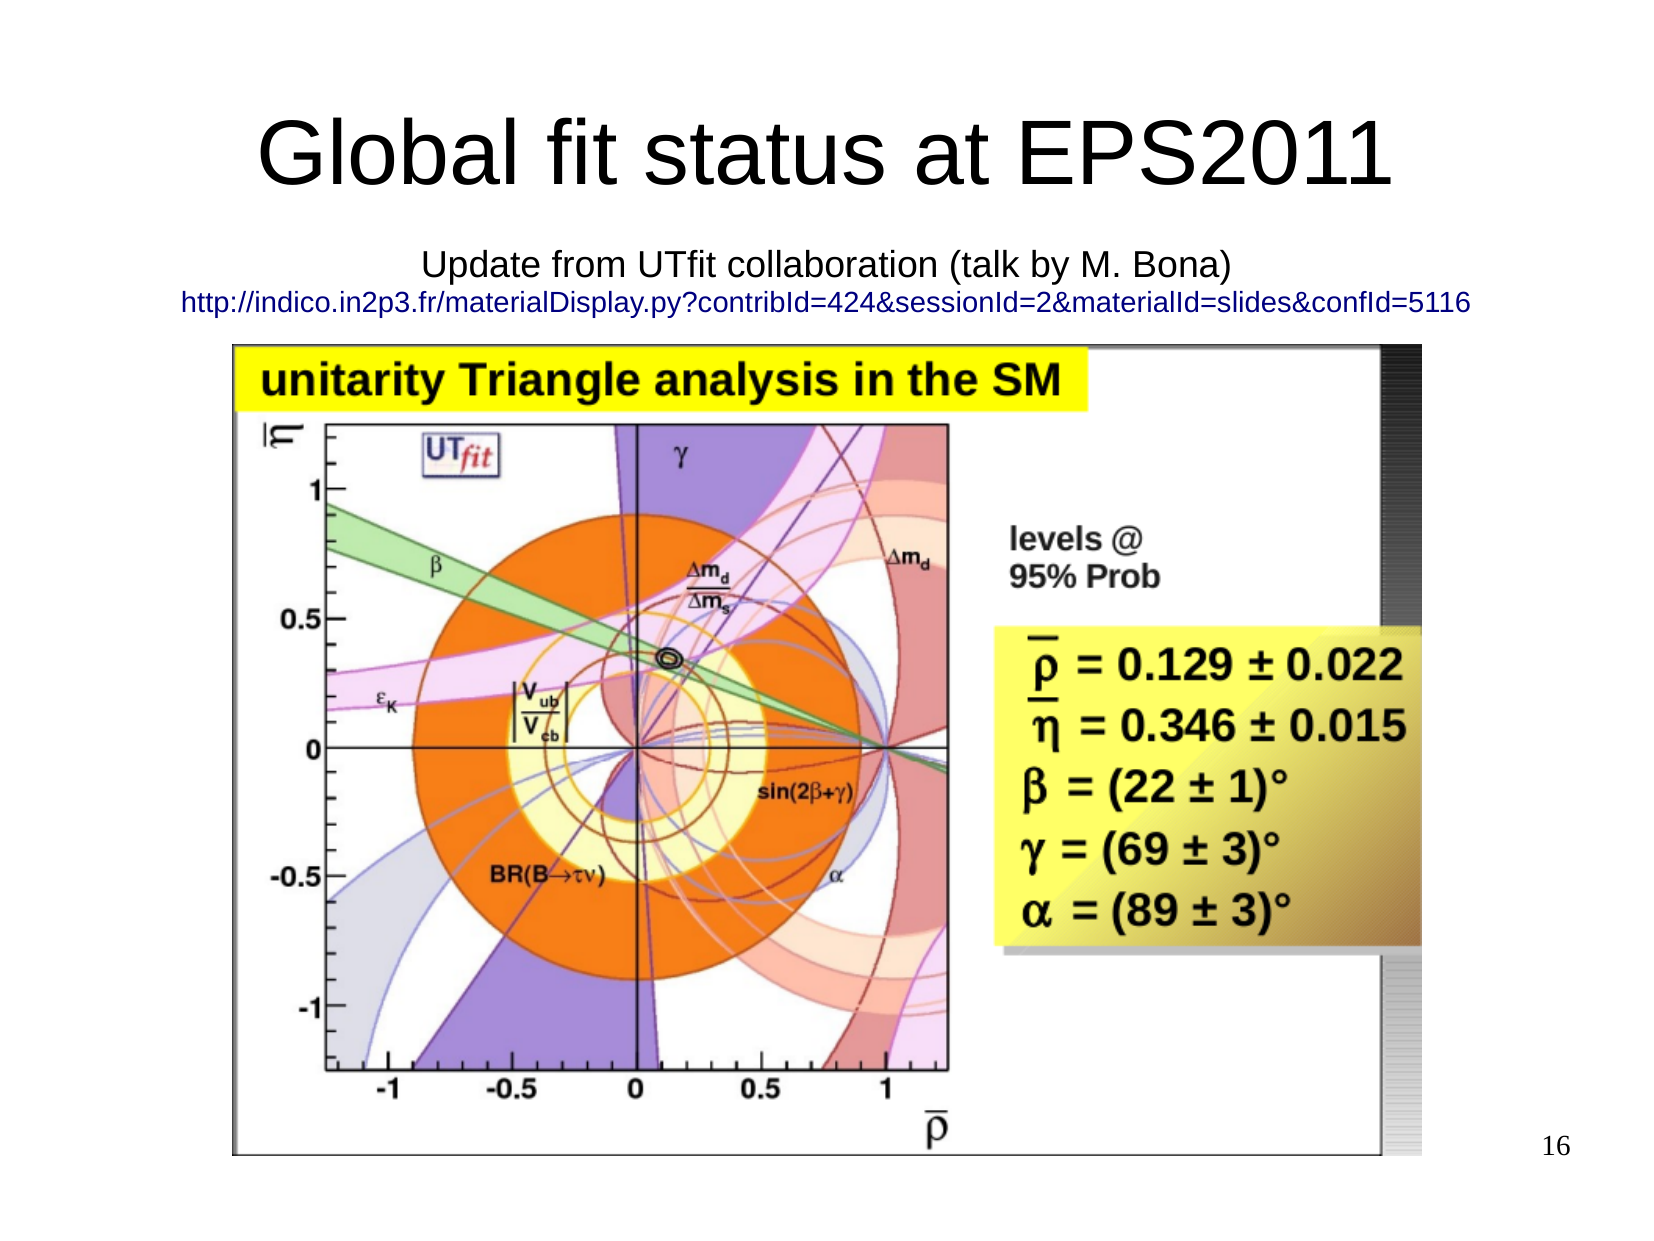

# Global fit status at EPS2011
Update from UTfit collaboration (talk by M. Bona)
http://indico.in2p3.fr/materialDisplay.py?contribId=424&sessionId=2&materialId=slides&confId=5116
16